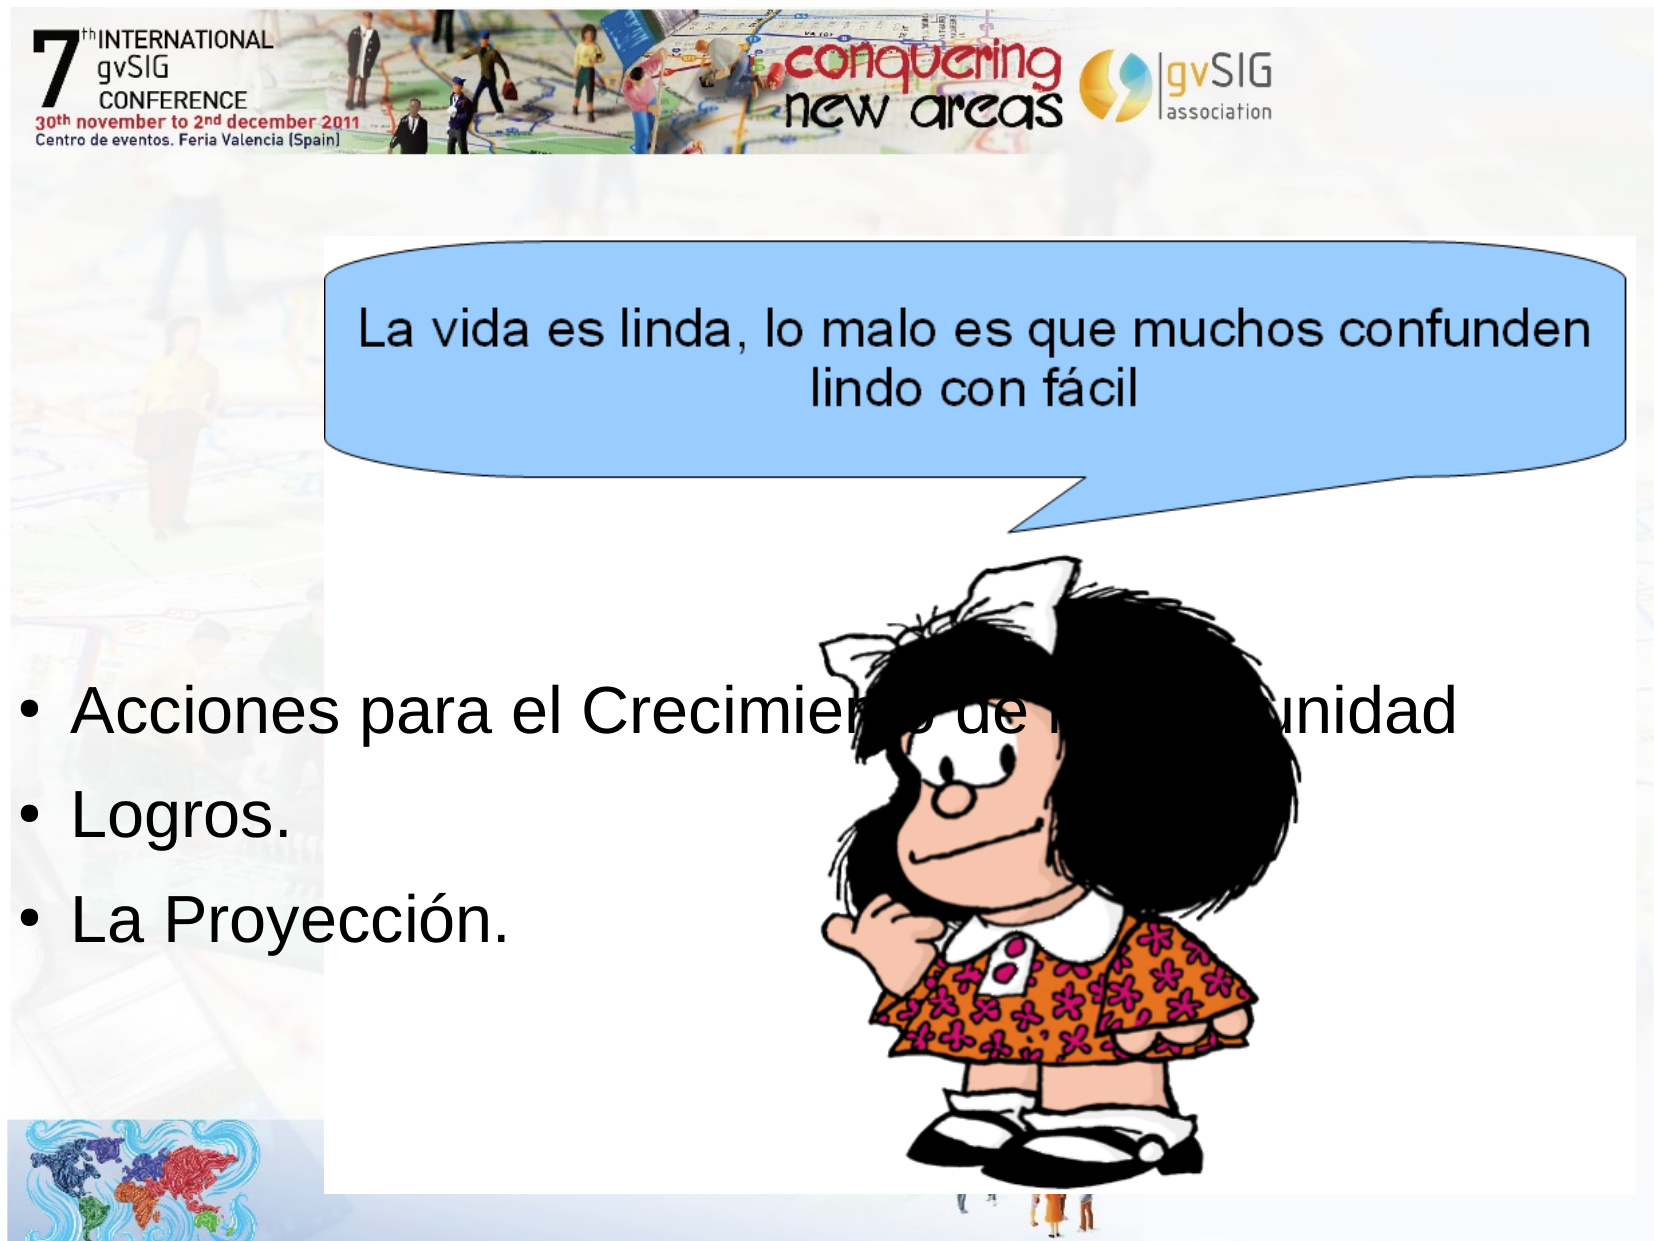

#
Acciones para el Crecimiento de la Comunidad
Logros.
La Proyección.